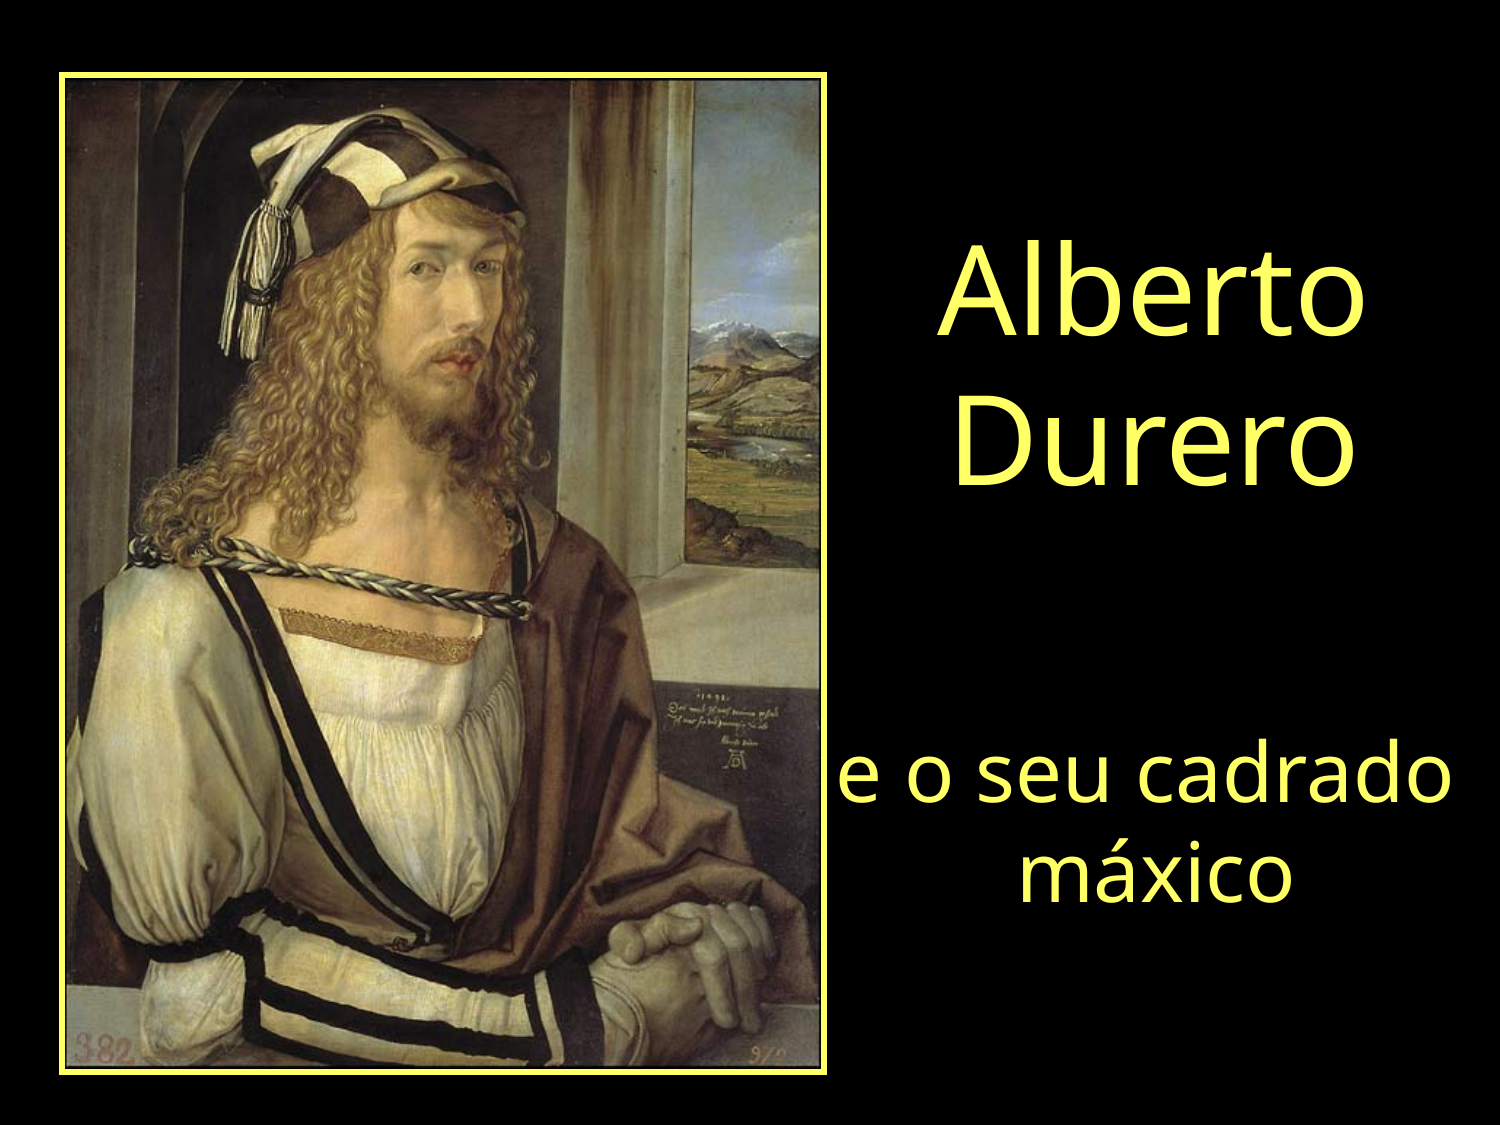

# Alberto Durero
e o seu cadrado
máxico